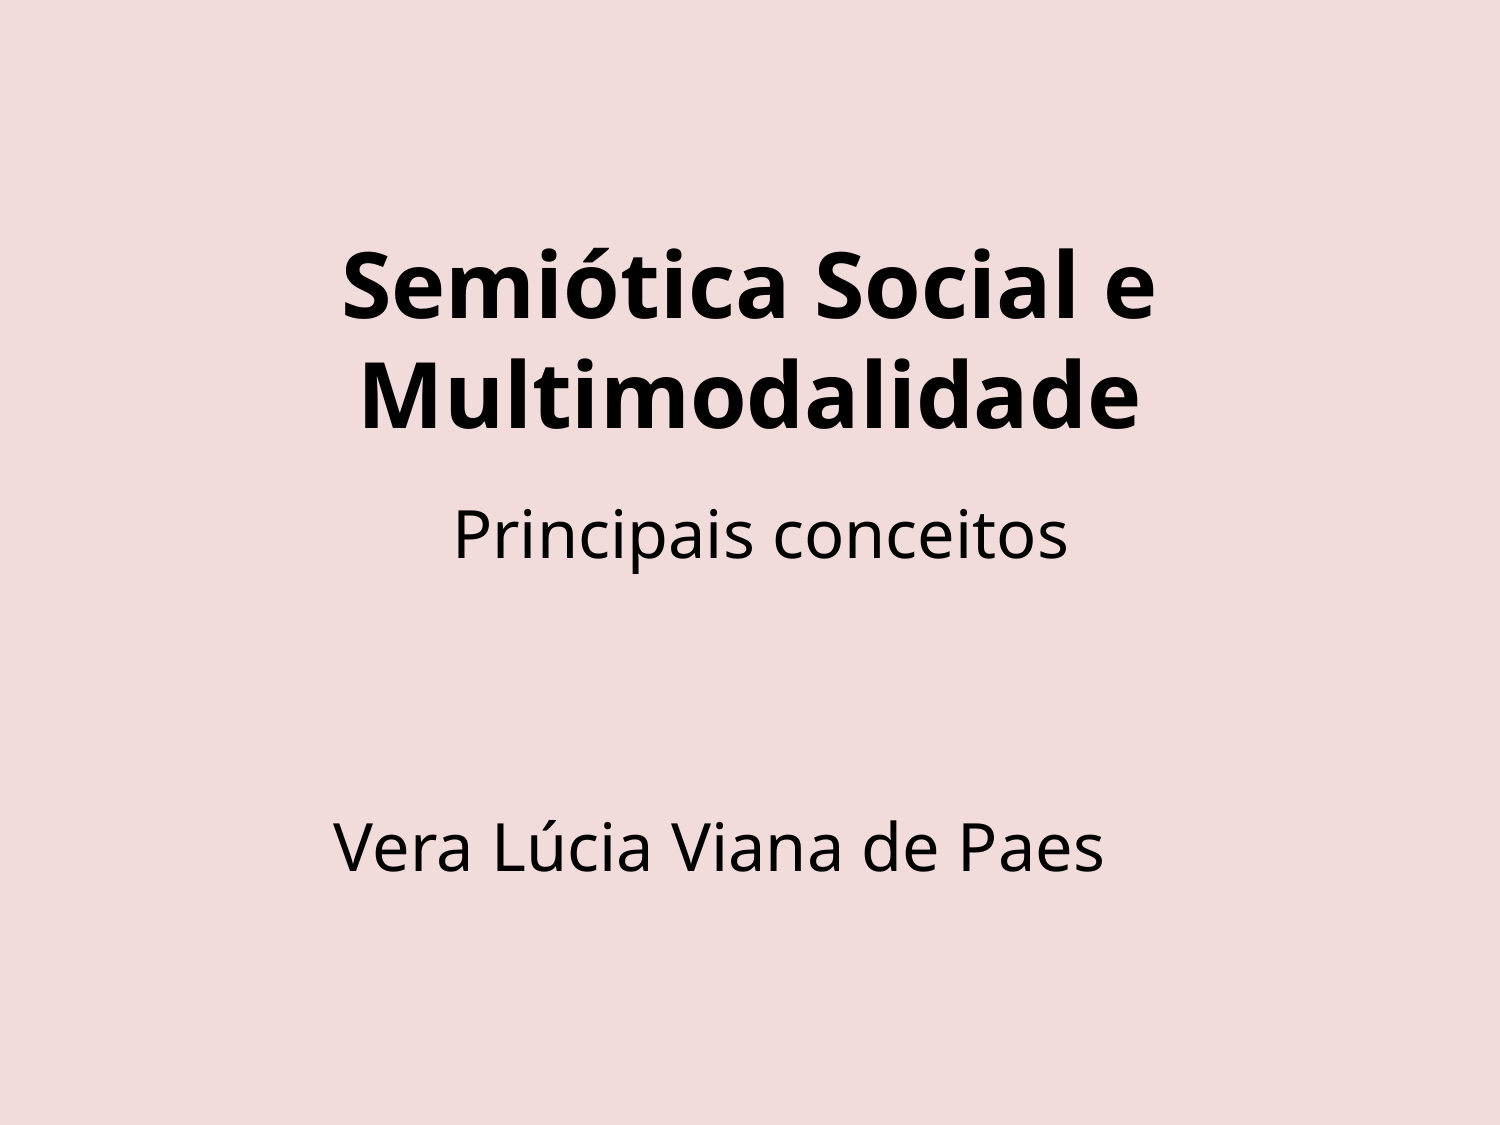

# Semiótica Social e Multimodalidade
Principais conceitos
Vera Lúcia Viana de Paes